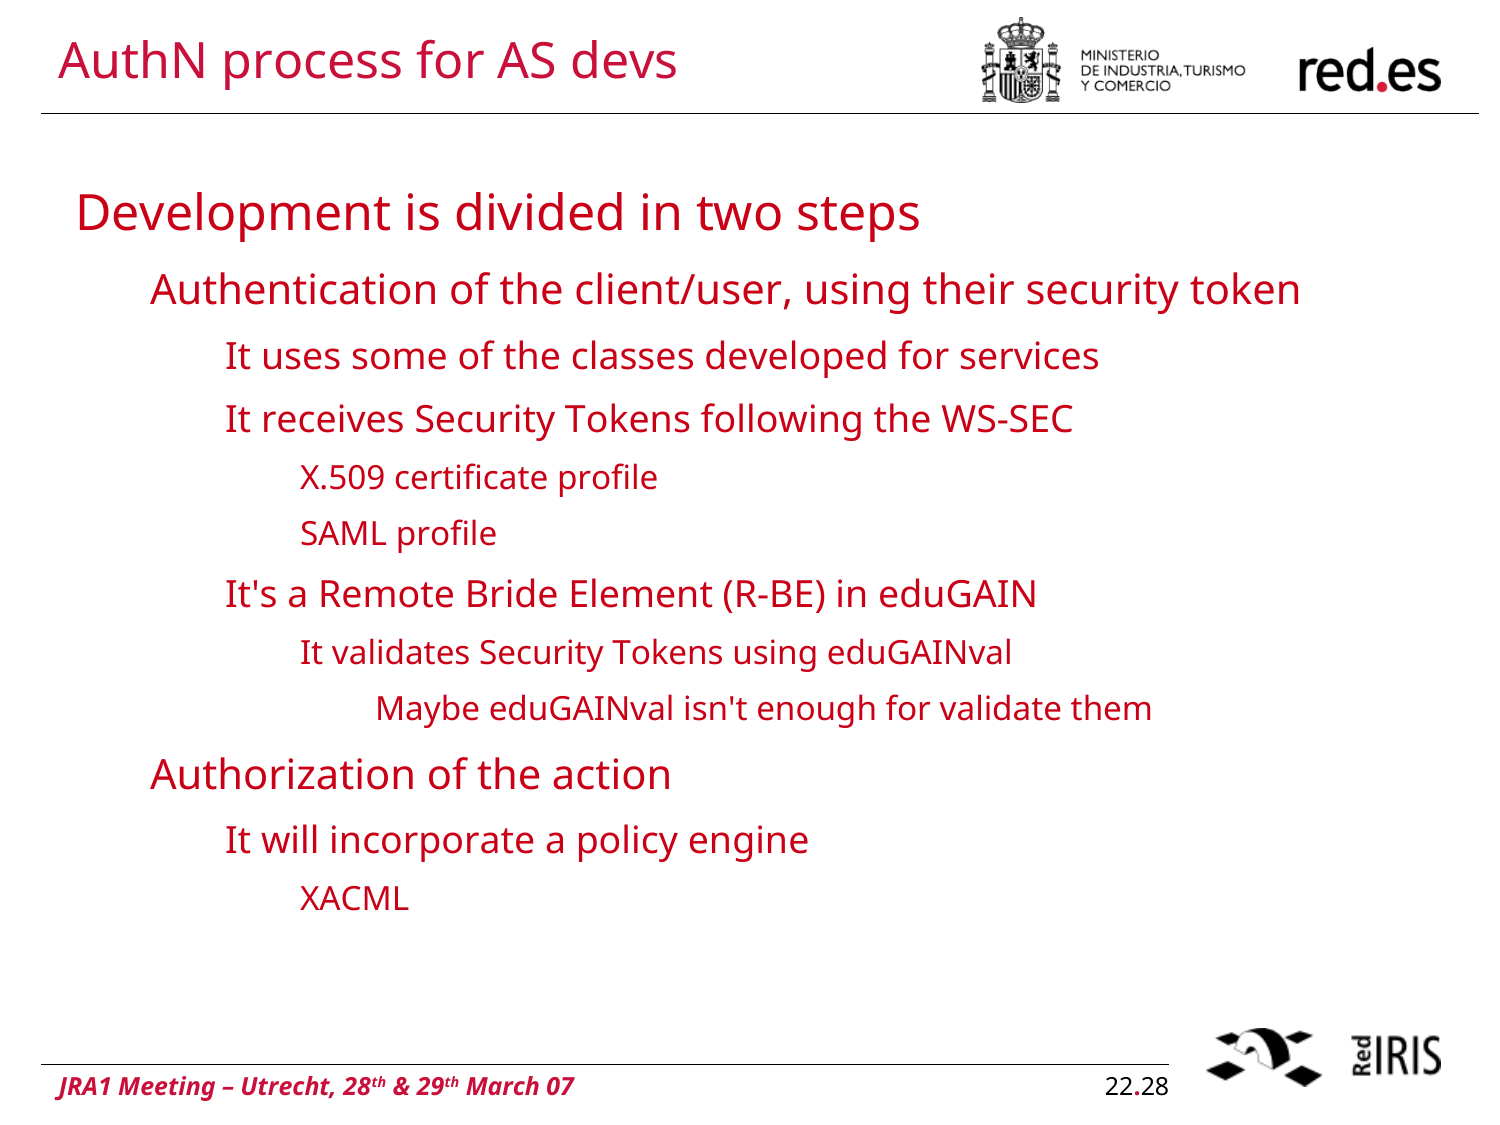

# AuthN process for AS devs
Development is divided in two steps
Authentication of the client/user, using their security token
It uses some of the classes developed for services
It receives Security Tokens following the WS-SEC
X.509 certificate profile
SAML profile
It's a Remote Bride Element (R-BE) in eduGAIN
It validates Security Tokens using eduGAINval
Maybe eduGAINval isn't enough for validate them
Authorization of the action
It will incorporate a policy engine
XACML
22